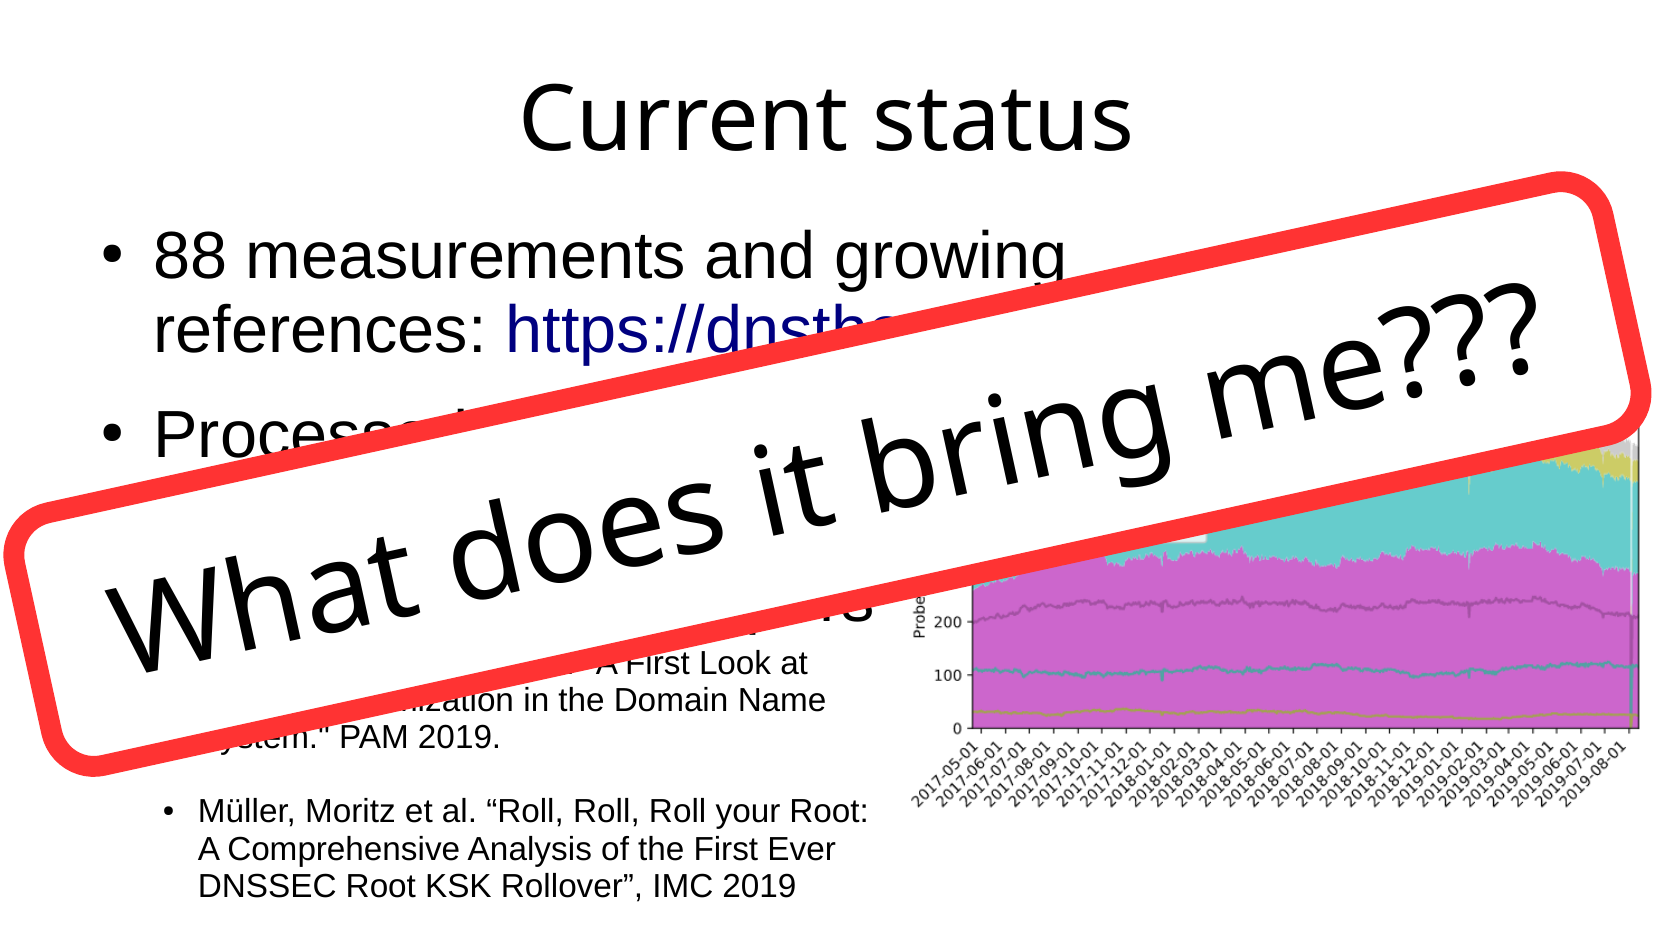

# Current status
88 measurements and growing
references: https://dnsthought.nlnetlabs.nl/raw/
Processed results in plots:
https://dnsthought.nlnetlabs.nl/
Used in scientific papers
What does it bring me???
de Vries, Wouter B., et al. "A First Look at QNAME Minimization in the Domain Name System." PAM 2019.
Müller, Moritz et al. “Roll, Roll, Roll your Root: A Comprehensive Analysis of the First Ever DNSSEC Root KSK Rollover”, IMC 2019